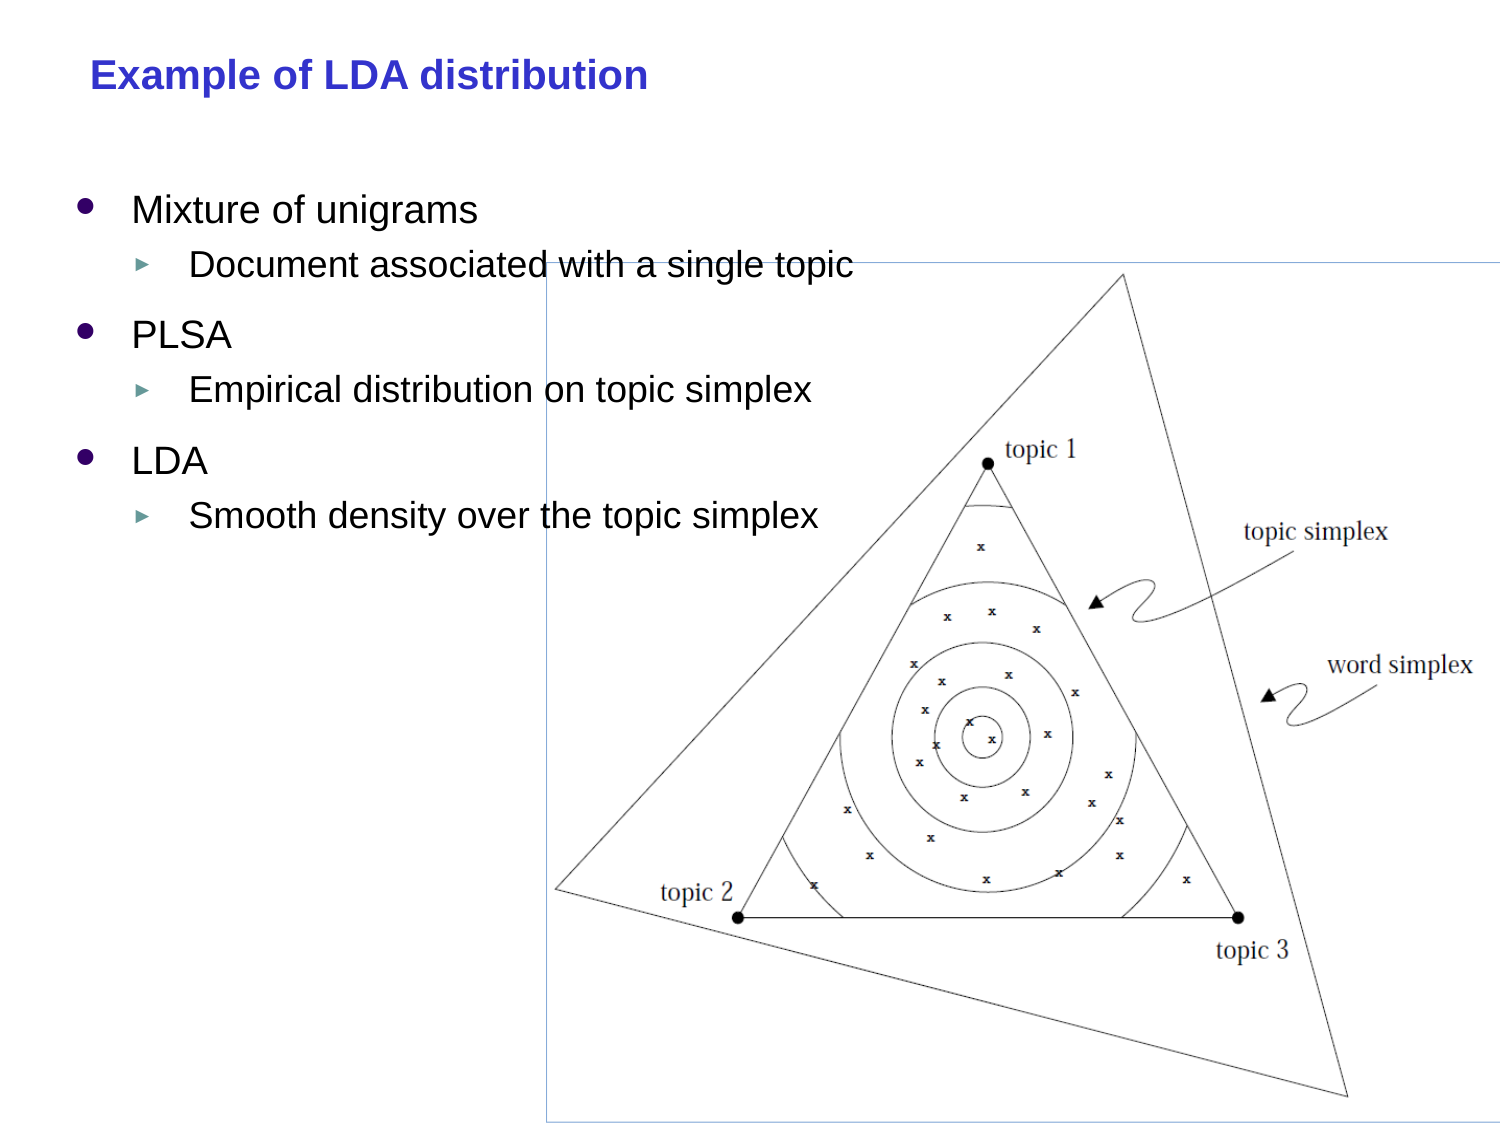

# Example of LDA distribution
Mixture of unigrams
Document associated with a single topic
PLSA
Empirical distribution on topic simplex
LDA
Smooth density over the topic simplex